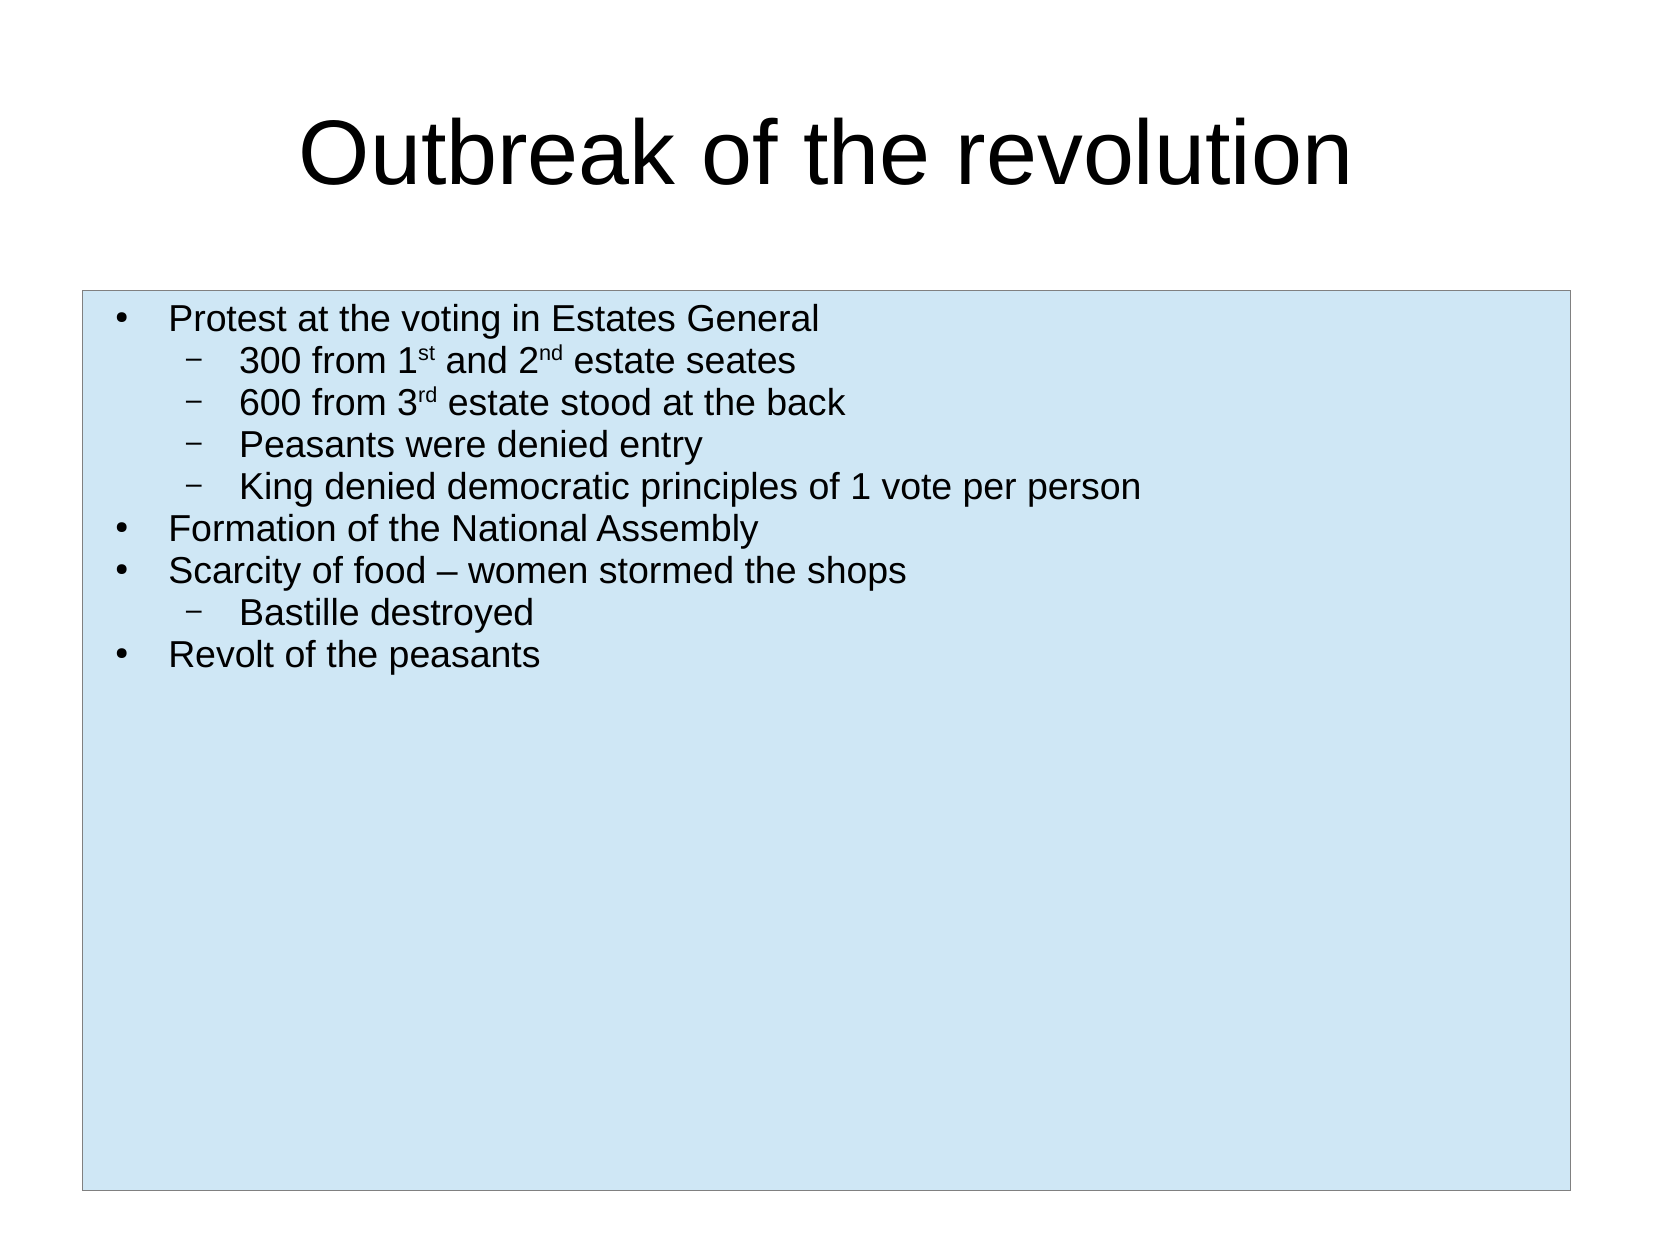

# Outbreak of the revolution
Protest at the voting in Estates General
300 from 1st and 2nd estate seates
600 from 3rd estate stood at the back
Peasants were denied entry
King denied democratic principles of 1 vote per person
Formation of the National Assembly
Scarcity of food – women stormed the shops
Bastille destroyed
Revolt of the peasants